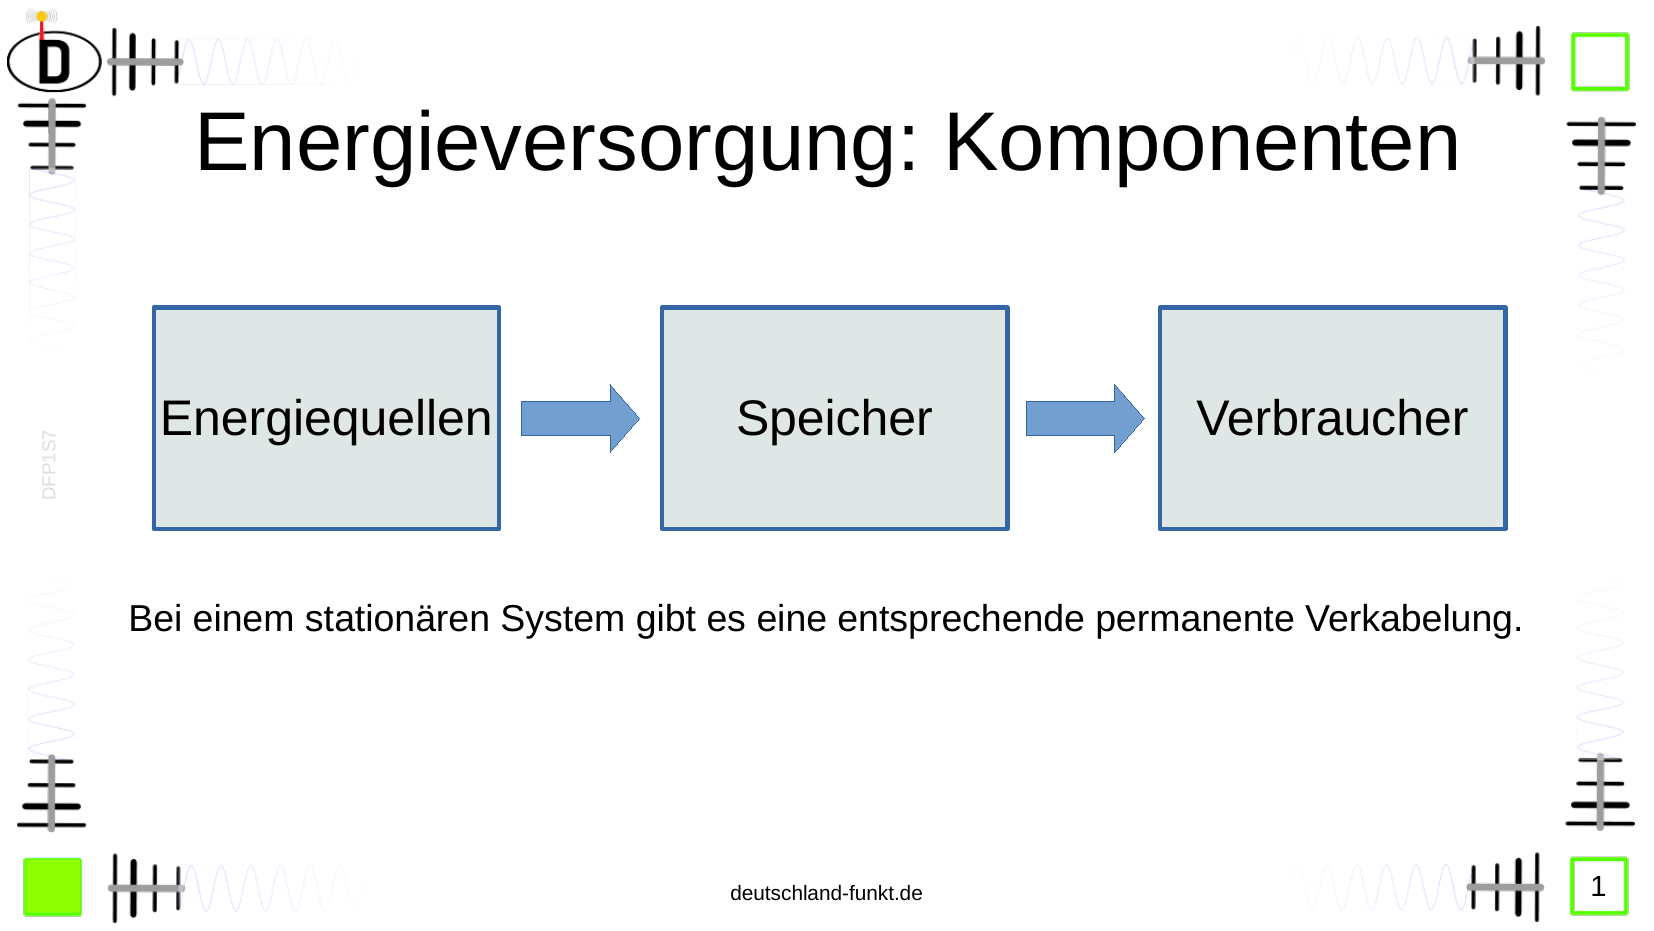

# Energieversorgung: Komponenten
Energiequellen
Speicher
Verbraucher
DFP1S7
Bei einem stationären System gibt es eine entsprechende permanente Verkabelung.